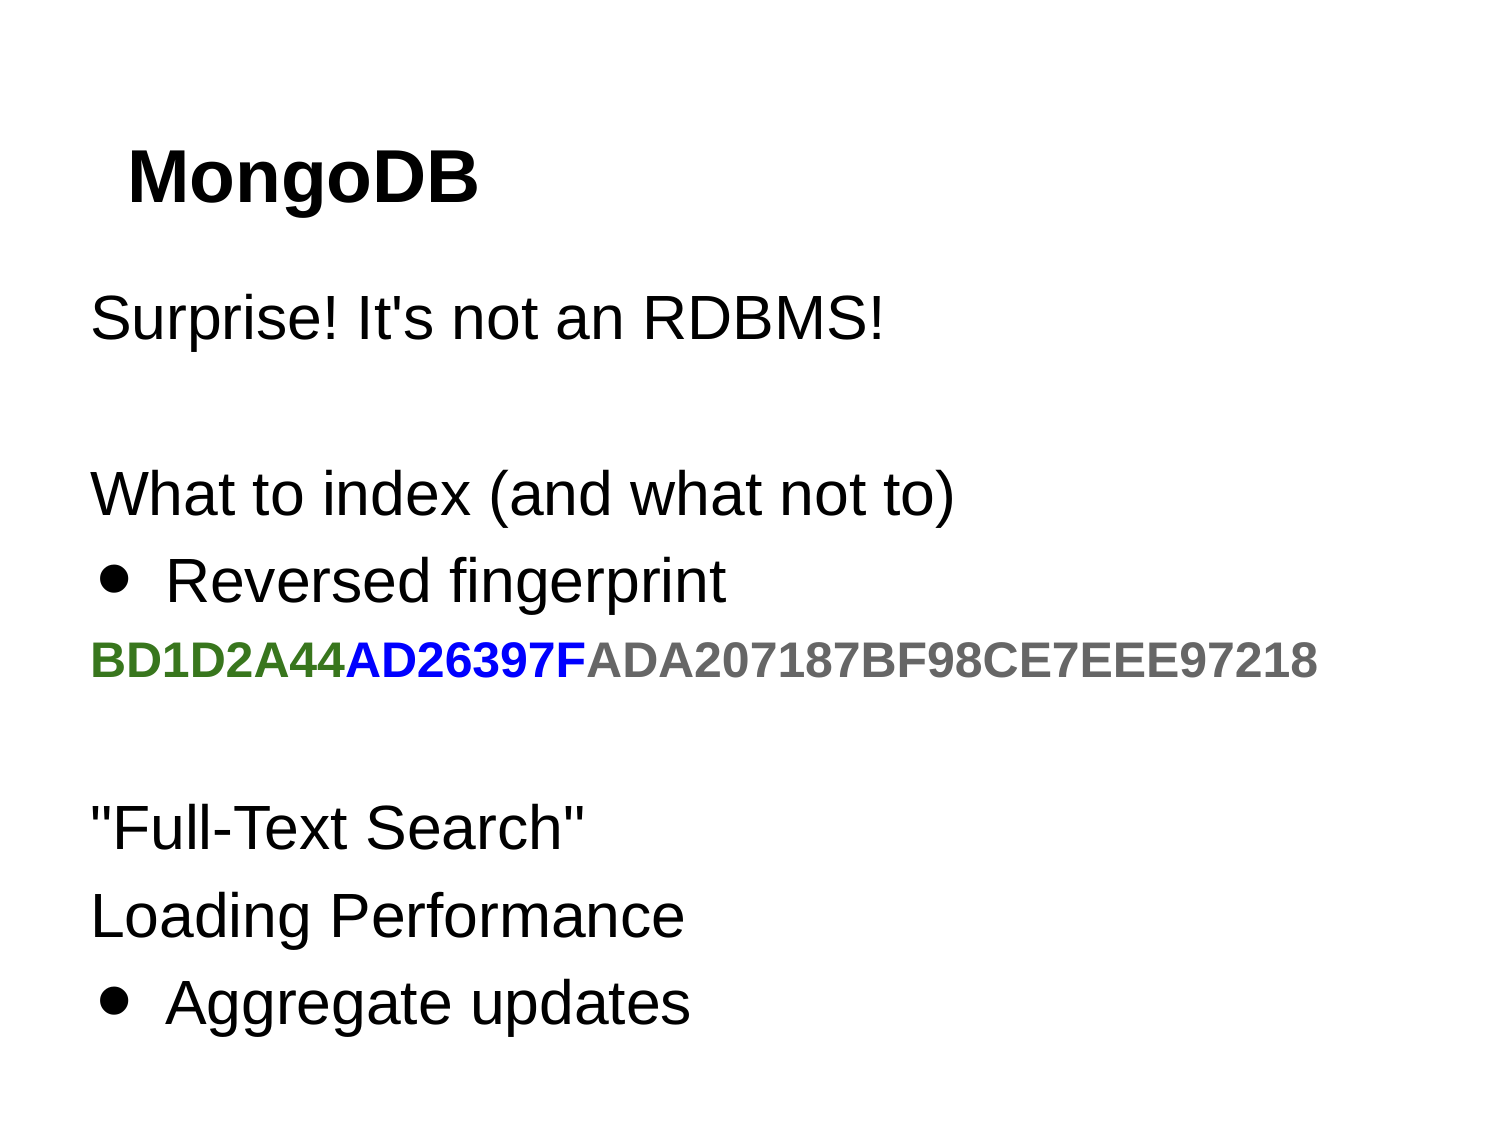

# MongoDB
Surprise! It's not an RDBMS!
What to index (and what not to)
Reversed fingerprint
BD1D2A44AD26397FADA207187BF98CE7EEE97218
"Full-Text Search"
Loading Performance
Aggregate updates